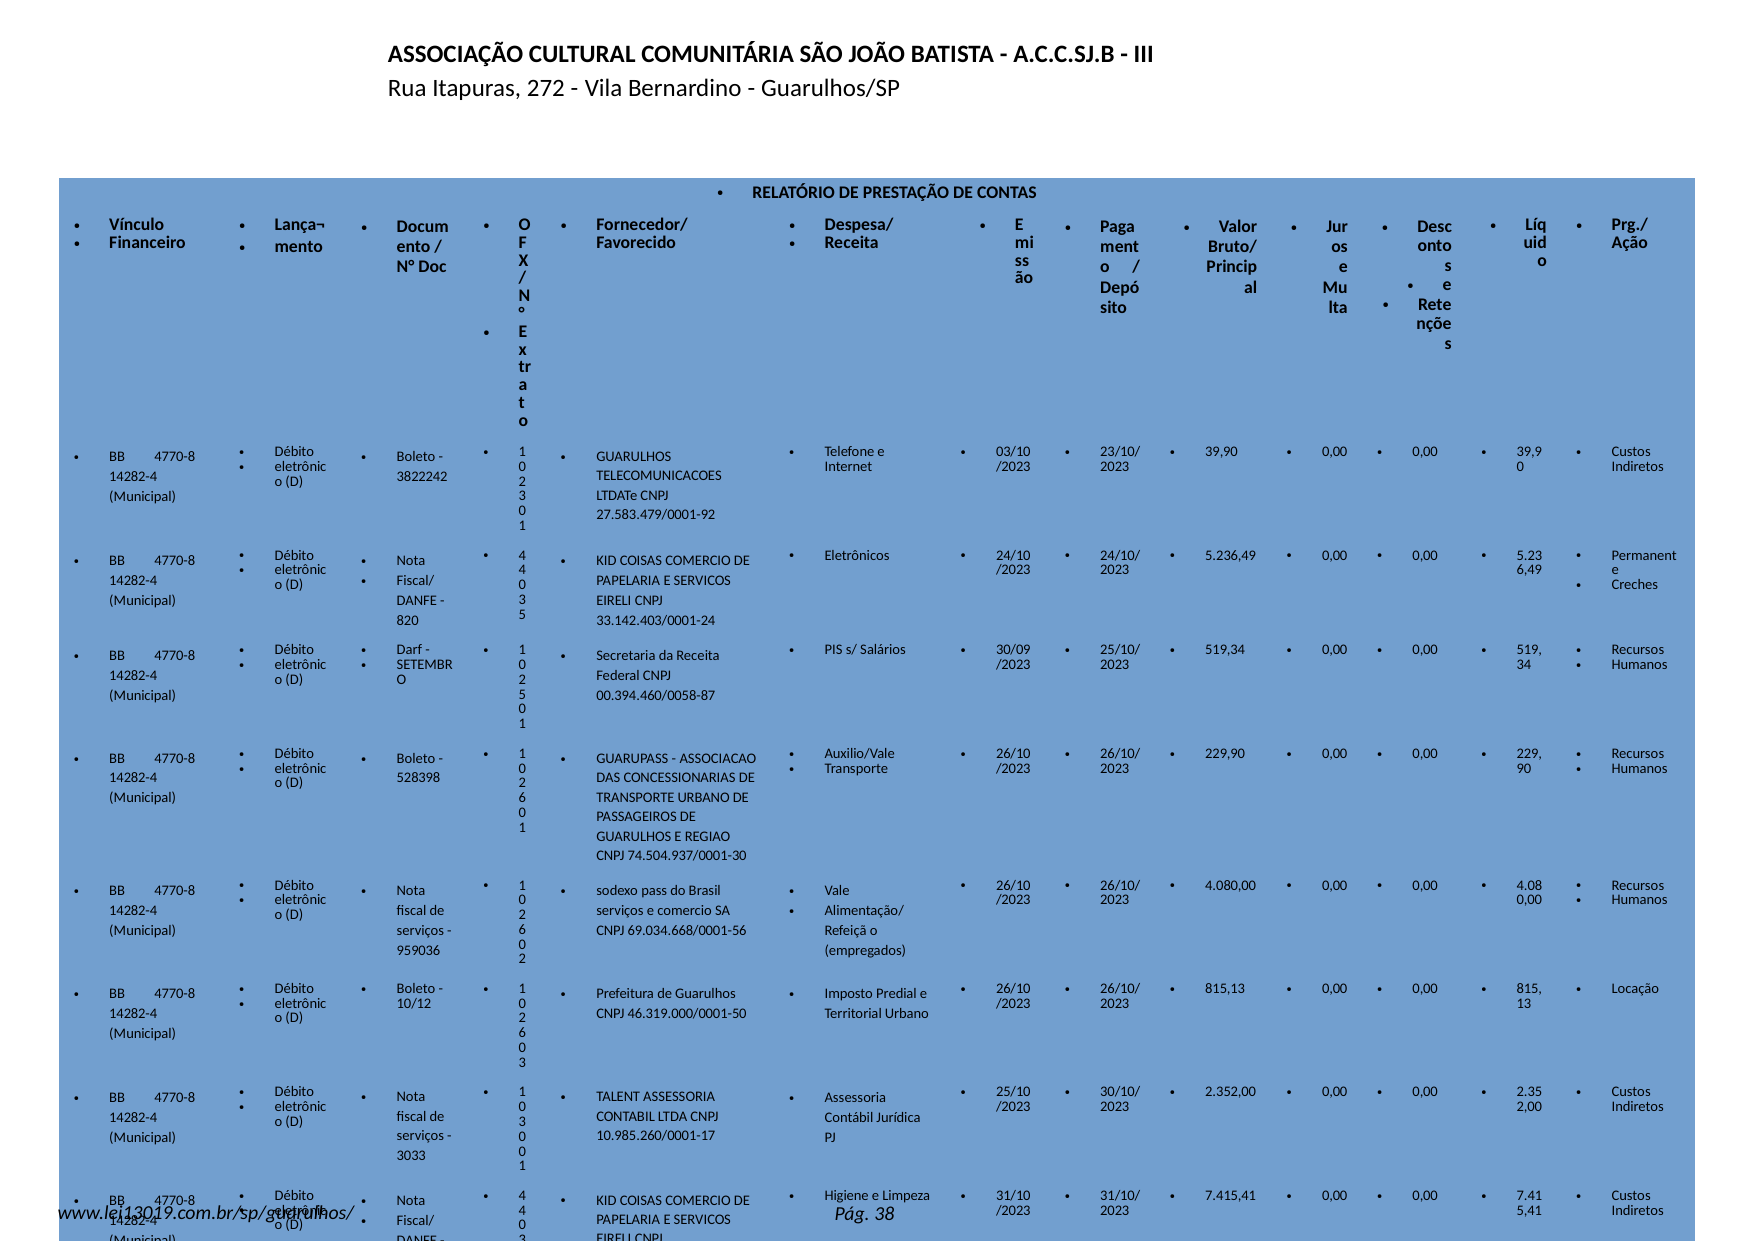

ASSOCIAÇÃO CULTURAL COMUNITÁRIA SÃO JOÃO BATISTA - A.C.C.SJ.B - III
Rua Itapuras, 272 - Vila Bernardino - Guarulhos/SP
| RELATÓRIO DE PRESTAÇÃO DE CONTAS | | | | | | | | | | | | |
| --- | --- | --- | --- | --- | --- | --- | --- | --- | --- | --- | --- | --- |
| Vínculo Financeiro | Lança¬ mento | Documento / N° Doc | OFX/N° Extrato | Fornecedor/ Favorecido | Despesa/ Receita | Emissão | Pagamento / Depósito | Valor Bruto/ Principal | Juros e Multa | Descontos e Retenções | Líquido | Prg./Ação |
| BB 4770-8 14282-4 (Municipal) | Débito eletrônico (D) | Boleto -3822242 | 102301 | GUARULHOS TELECOMUNICACOES LTDATe CNPJ 27.583.479/0001-92 | Telefone e Internet | 03/10/2023 | 23/10/2023 | 39,90 | 0,00 | 0,00 | 39,90 | Custos Indiretos |
| BB 4770-8 14282-4 (Municipal) | Débito eletrônico (D) | Nota Fiscal/DANFE -820 | 44035 | KID COISAS COMERCIO DE PAPELARIA E SERVICOS EIRELI CNPJ 33.142.403/0001-24 | Eletrônicos | 24/10/2023 | 24/10/2023 | 5.236,49 | 0,00 | 0,00 | 5.236,49 | Permanente Creches |
| BB 4770-8 14282-4 (Municipal) | Débito eletrônico (D) | Darf - SETEMBRO | 102501 | Secretaria da Receita Federal CNPJ 00.394.460/0058-87 | PIS s/ Salários | 30/09/2023 | 25/10/2023 | 519,34 | 0,00 | 0,00 | 519,34 | Recursos Humanos |
| BB 4770-8 14282-4 (Municipal) | Débito eletrônico (D) | Boleto -528398 | 102601 | GUARUPASS - ASSOCIACAO DAS CONCESSIONARIAS DE TRANSPORTE URBANO DE PASSAGEIROS DE GUARULHOS E REGIAO CNPJ 74.504.937/0001-30 | Auxilio/Vale Transporte | 26/10/2023 | 26/10/2023 | 229,90 | 0,00 | 0,00 | 229,90 | Recursos Humanos |
| BB 4770-8 14282-4 (Municipal) | Débito eletrônico (D) | Nota fiscal de serviços -959036 | 102602 | sodexo pass do Brasil serviços e comercio SA CNPJ 69.034.668/0001-56 | Vale Alimentação/Refeiçã o (empregados) | 26/10/2023 | 26/10/2023 | 4.080,00 | 0,00 | 0,00 | 4.080,00 | Recursos Humanos |
| BB 4770-8 14282-4 (Municipal) | Débito eletrônico (D) | Boleto - 10/12 | 102603 | Prefeitura de Guarulhos CNPJ 46.319.000/0001-50 | Imposto Predial e Territorial Urbano | 26/10/2023 | 26/10/2023 | 815,13 | 0,00 | 0,00 | 815,13 | Locação |
| BB 4770-8 14282-4 (Municipal) | Débito eletrônico (D) | Nota fiscal de serviços -3033 | 103001 | TALENT ASSESSORIA CONTABIL LTDA CNPJ 10.985.260/0001-17 | Assessoria Contábil Jurídica PJ | 25/10/2023 | 30/10/2023 | 2.352,00 | 0,00 | 0,00 | 2.352,00 | Custos Indiretos |
| BB 4770-8 14282-4 (Municipal) | Débito eletrônico (D) | Nota Fiscal/DANFE -835 | 44035 | KID COISAS COMERCIO DE PAPELARIA E SERVICOS EIRELI CNPJ 33.142.403/0001-24 | Higiene e Limpeza | 31/10/2023 | 31/10/2023 | 7.415,41 | 0,00 | 0,00 | 7.415,41 | Custos Indiretos |
| BB 4770-8 14282-4 (Municipal) | Débito eletrônico (D) | Holerite -OUTUBRO | 60943 | ANDREA DA SILVA SANTOS DE JESUS CPF 059.225.285-05 | Auxiliar de Limpeza (folha) | 31/10/2023 | 31/10/2023 | 1.463,56 | 0,00 | 0,00 | 1.463,56 | Recursos Humanos |
| BB 4770-8 14282-4 (Municipal) | Débito eletrônico (D) | Holerite -OUTUBRO | 60943 | CARLA NATHALY ALVES DA SILVA SANTANA CPF 080.076.854-05 | Assistente Administrativo (folha) | 31/10/2023 | 31/10/2023 | 2.256,80 | 0,00 | 0,00 | 2.256,80 | Recursos Humanos |
| BB 4770-8 14282-4 (Municipal) | Débito eletrônico (D) | Holerite -OUTUBRO | 60943 | CLECIA MARIA AVELINO DE BRITO CPF 066.319.524-17 | Professor (a) I (folha) | 31/10/2023 | 31/10/2023 | 2.573,45 | 0,00 | 0,00 | 2.573,45 | Recursos Humanos |
| BB 4770-8 14282-4 (Municipal) | Débito eletrônico (D) | Holerite -OUTUBRO | 60943 | EDNA MOIZINHO DA SILVA CPF 350.013.758-00 | Professor (a) I (folha) | 31/10/2023 | 31/10/2023 | 2.573,45 | 0,00 | 0,00 | 2.573,45 | Recursos Humanos |
www.lei13019.com.br/sp/guarulhos/
Pág. 38